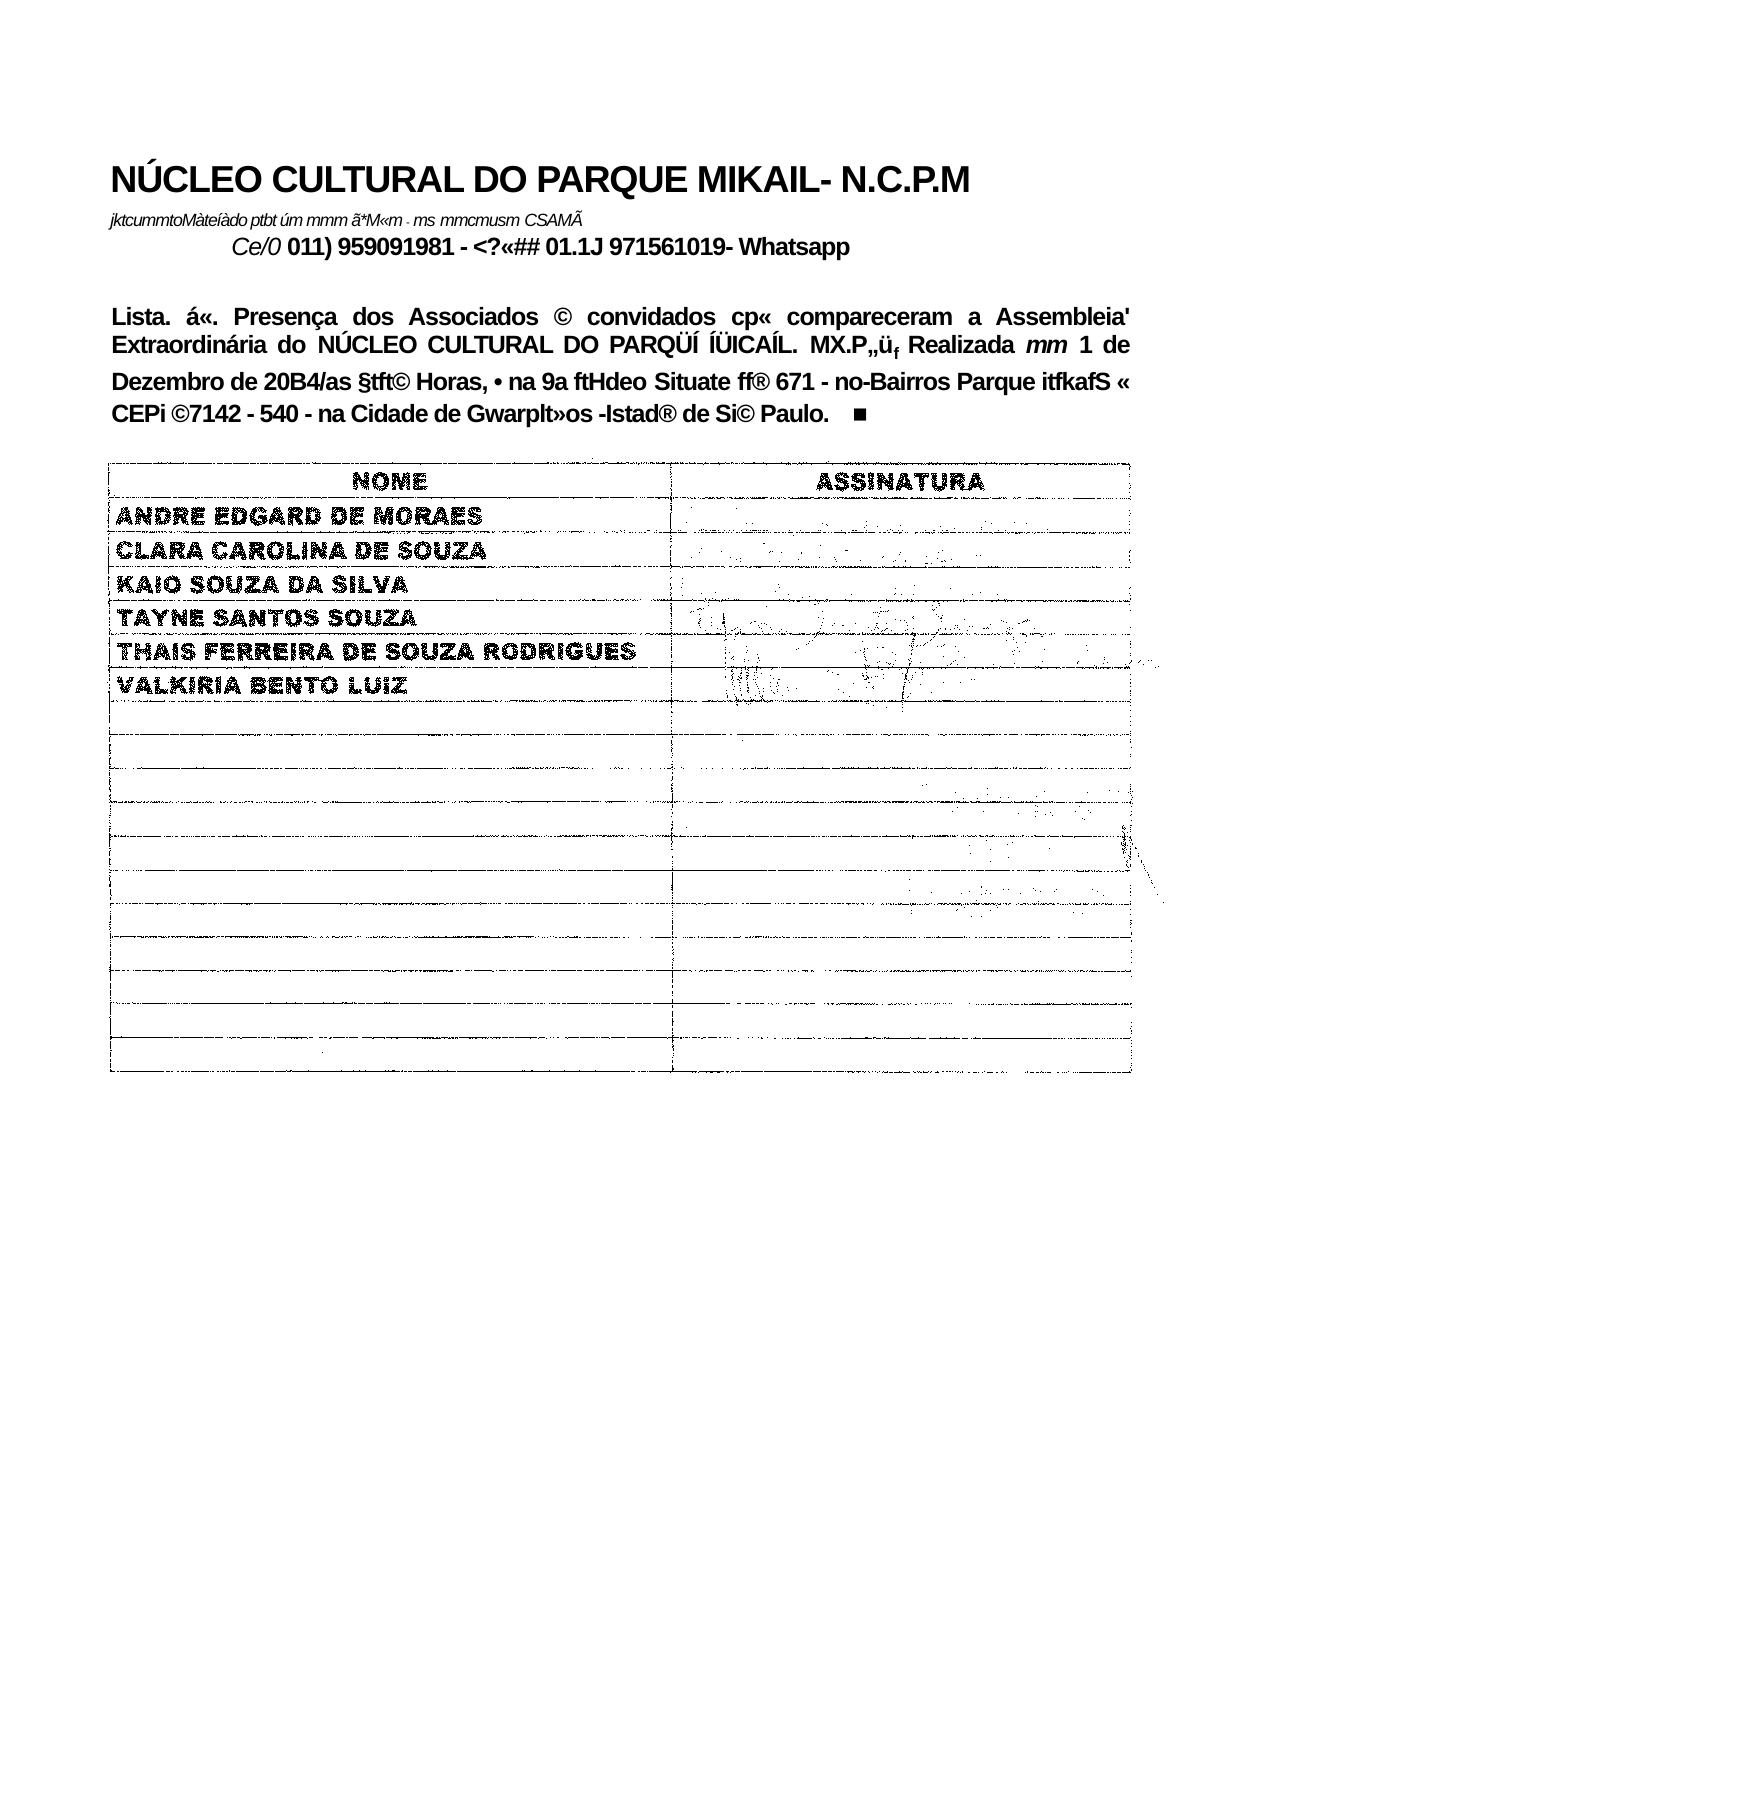

NÚCLEO CULTURAL DO PARQUE MIKAIL- N.C.P.M
jktcummtoMàteíàdo ptbt úm mmm ã*M«m - ms mmcmusm csamã
Ce/0 011) 959091981 - <?«## 01.1J 971561019- Whatsapp
Lista. á«. Presença dos Associados © convidados cp« compareceram a Assembleia' Extraordinária do núcleo cultural do parqüí íüicaíl. MX.P„üf Realizada mm 1 de Dezembro de 20B4/as §tft© Horas, • na 9a ftHdeo Situate ff® 671 - no-Bairros Parque itfkafS « CEPi ©7142 - 540 - na Cidade de Gwarplt»os -Istad® de Si© Paulo. ■